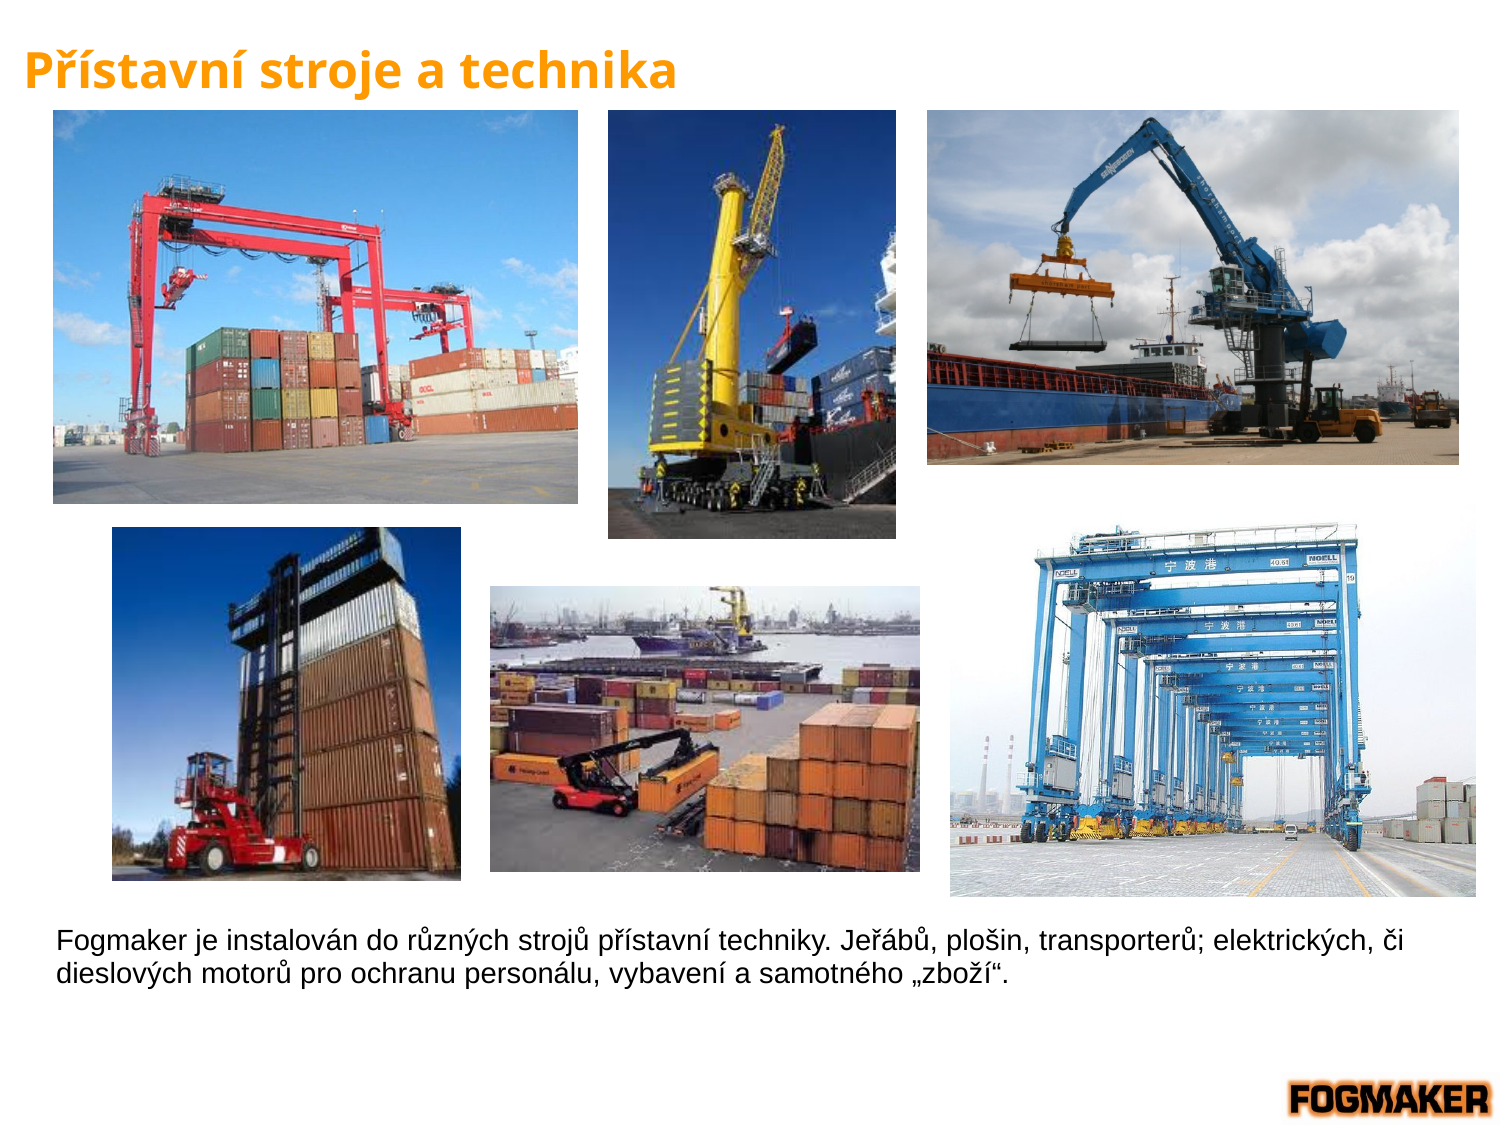

Přístavní stroje a technika
Fogmaker je instalován do různých strojů přístavní techniky. Jeřábů, plošin, transporterů; elektrických, či dieslových motorů pro ochranu personálu, vybavení a samotného „zboží“.